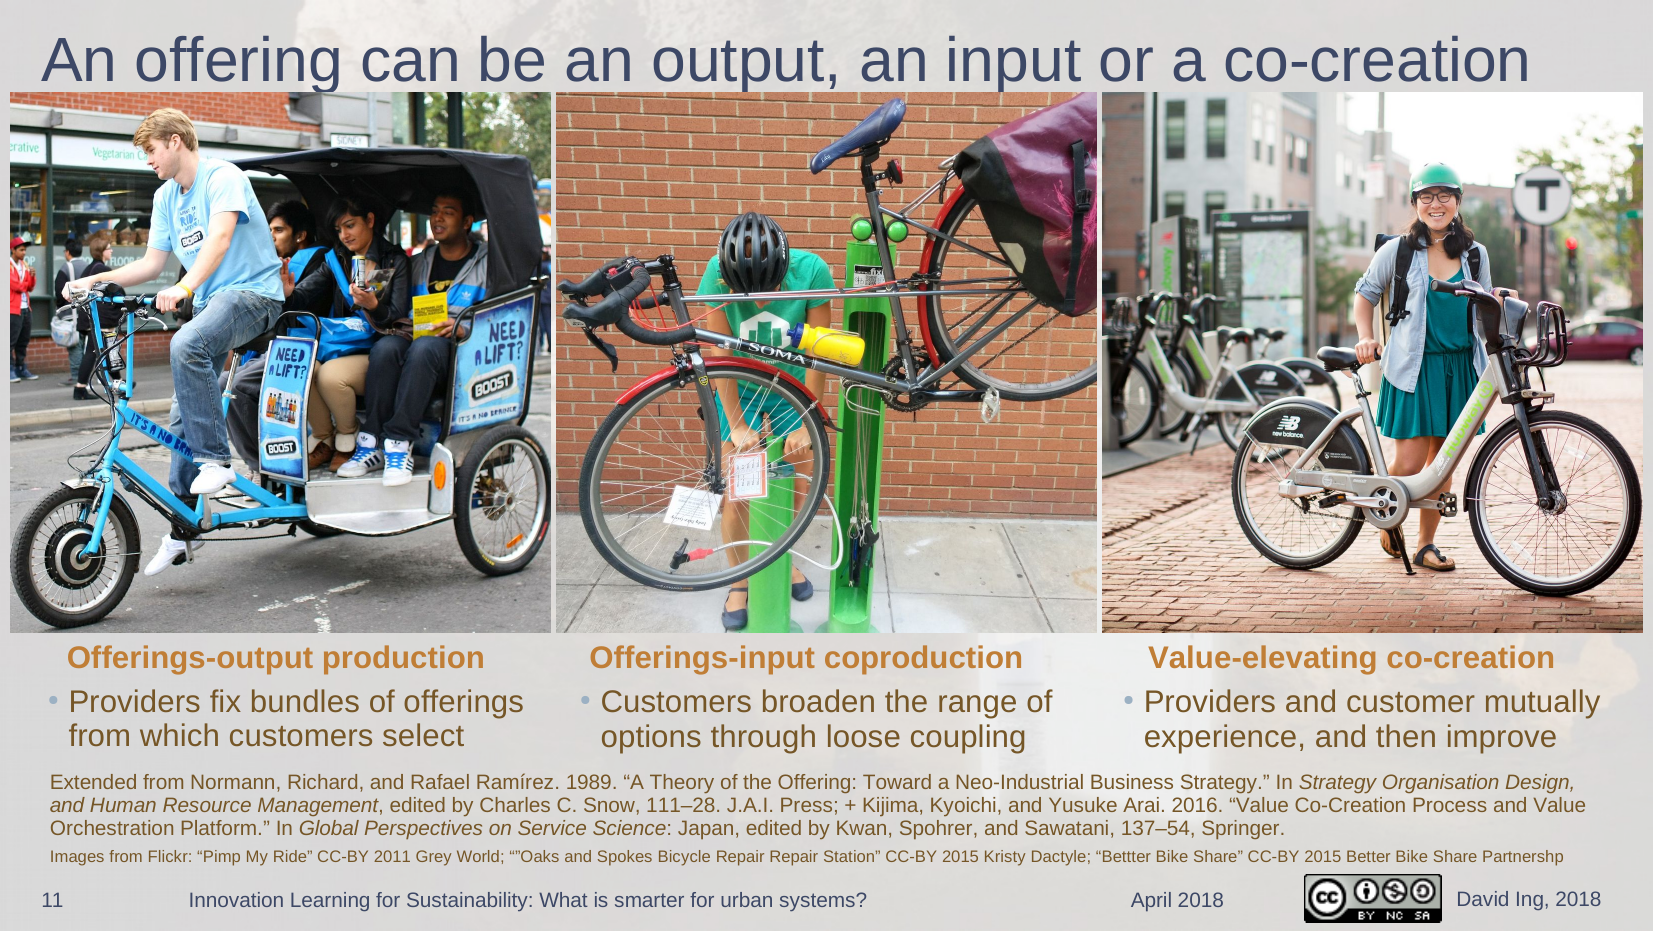

# An offering can be an output, an input or a co-creation
Offerings-output production
Providers fix bundles of offerings from which customers select
Offerings-input coproduction
Customers broaden the range of options through loose coupling
Value-elevating co-creation
Providers and customer mutually experience, and then improve
Extended from Normann, Richard, and Rafael Ramírez. 1989. “A Theory of the Offering: Toward a Neo-Industrial Business Strategy.” In Strategy Organisation Design, and Human Resource Management, edited by Charles C. Snow, 111–28. J.A.I. Press; + Kijima, Kyoichi, and Yusuke Arai. 2016. “Value Co-Creation Process and Value Orchestration Platform.” In Global Perspectives on Service Science: Japan, edited by Kwan, Spohrer, and Sawatani, 137–54, Springer.
Images from Flickr: “Pimp My Ride” CC-BY 2011 Grey World; “”Oaks and Spokes Bicycle Repair Repair Station” CC-BY 2015 Kristy Dactyle; “Bettter Bike Share” CC-BY 2015 Better Bike Share Partnershp
Innovation Learning for Sustainability: What is smarter for urban systems?
April 2018
11